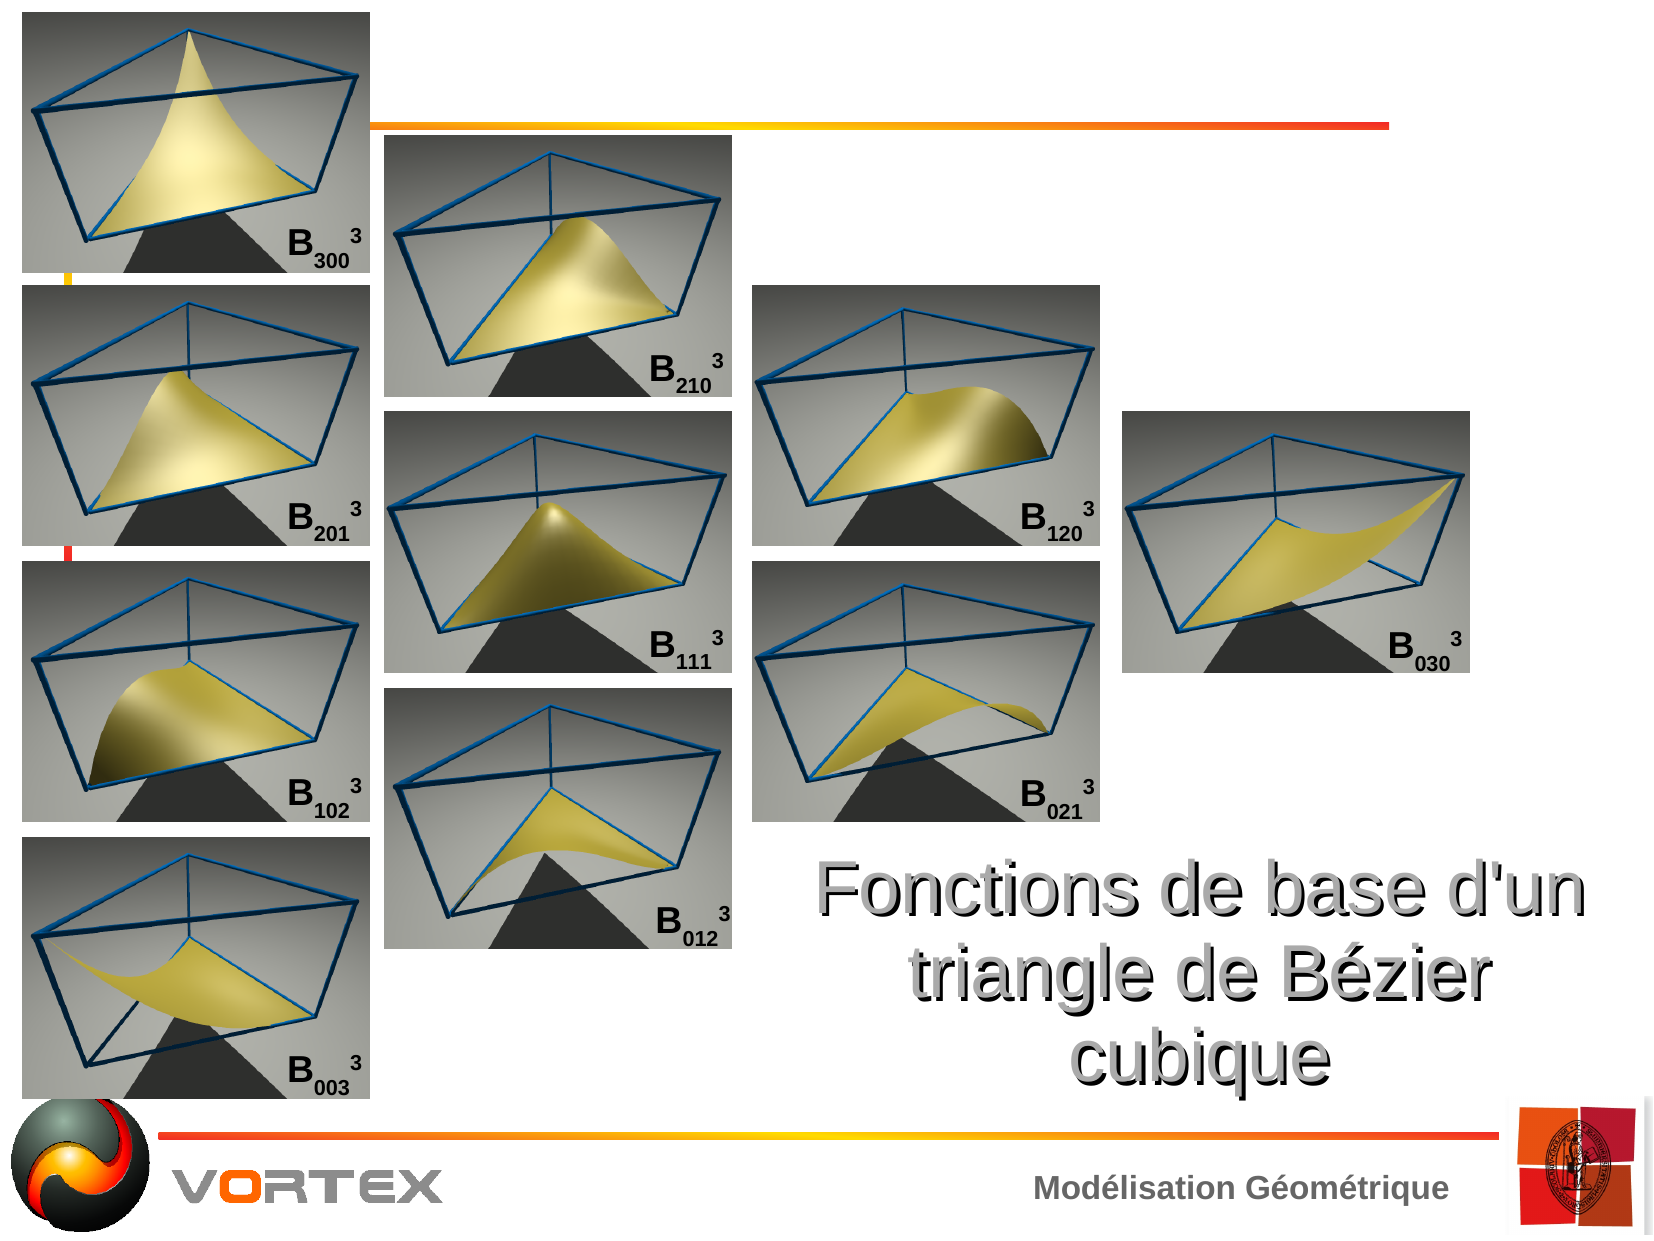

B3003
B2103
B1203
B2013
B1113
B0303
B1023
B0213
# Fonctions de base d'un triangle de Bézier cubique
B0123
B0033